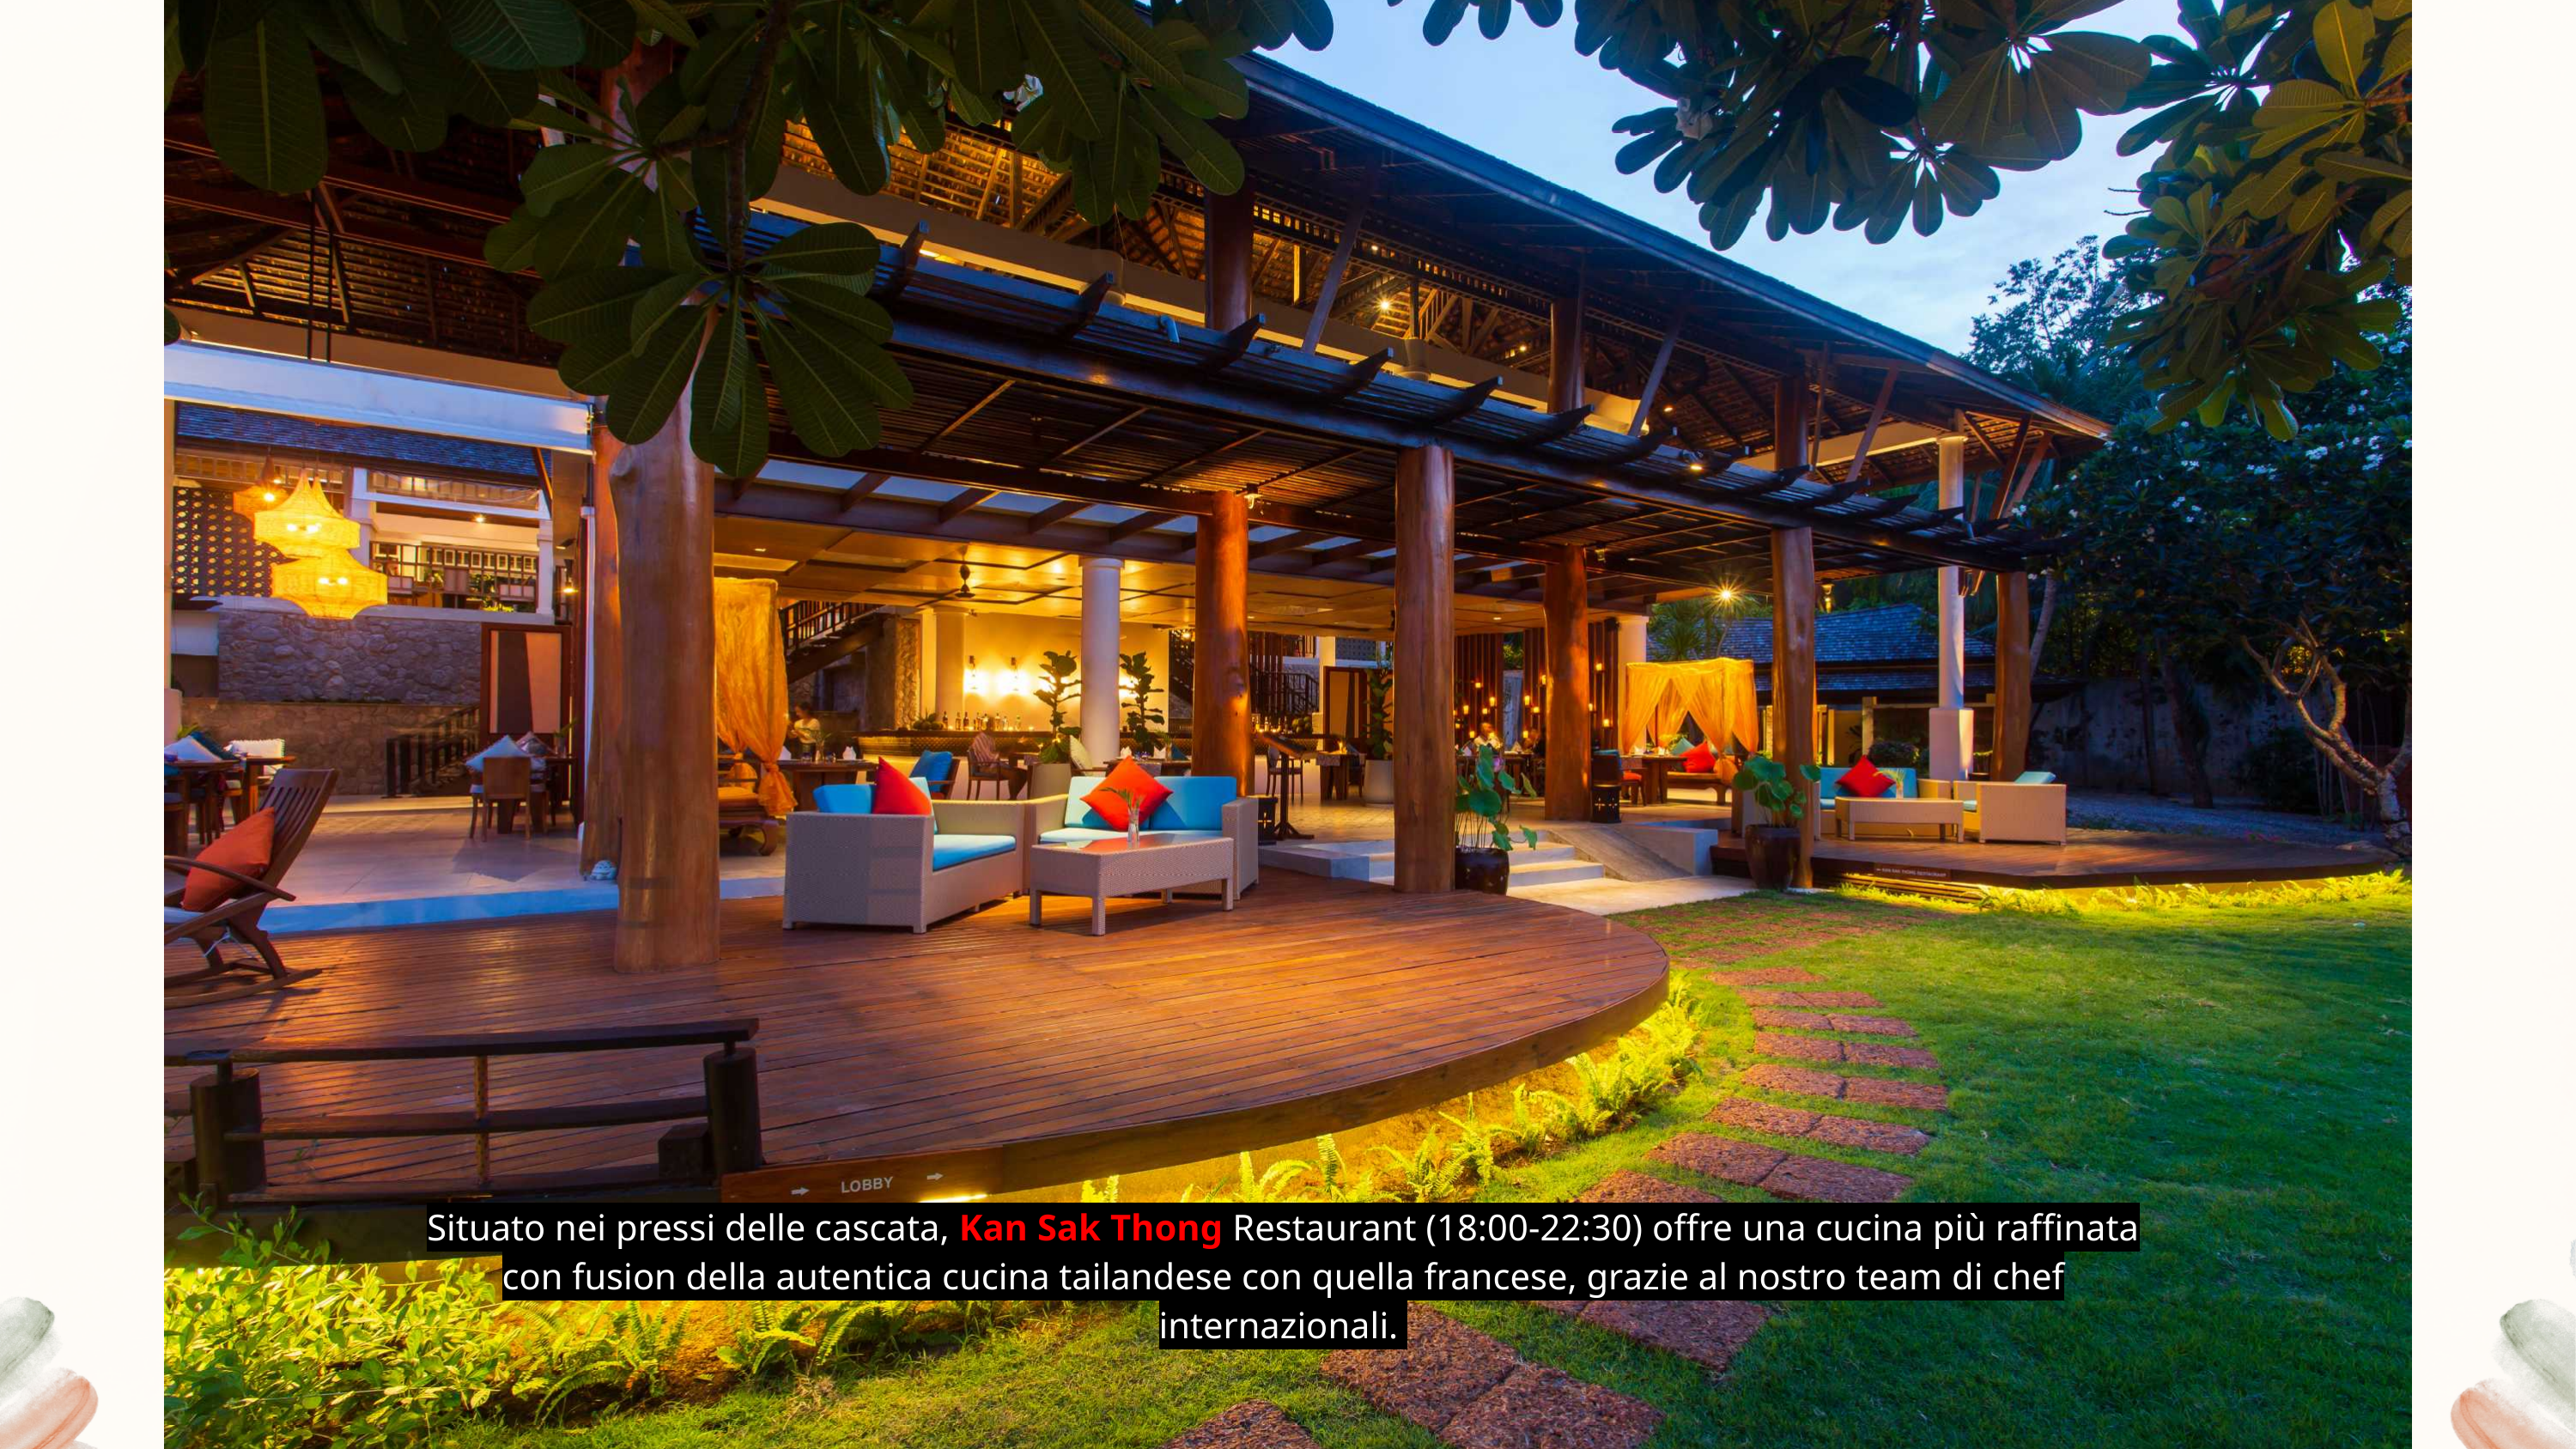

Situato nei pressi delle cascata, Kan Sak Thong Restaurant (18:00-22:30) offre una cucina più raffinata con fusion della autentica cucina tailandese con quella francese, grazie al nostro team di chef internazionali.